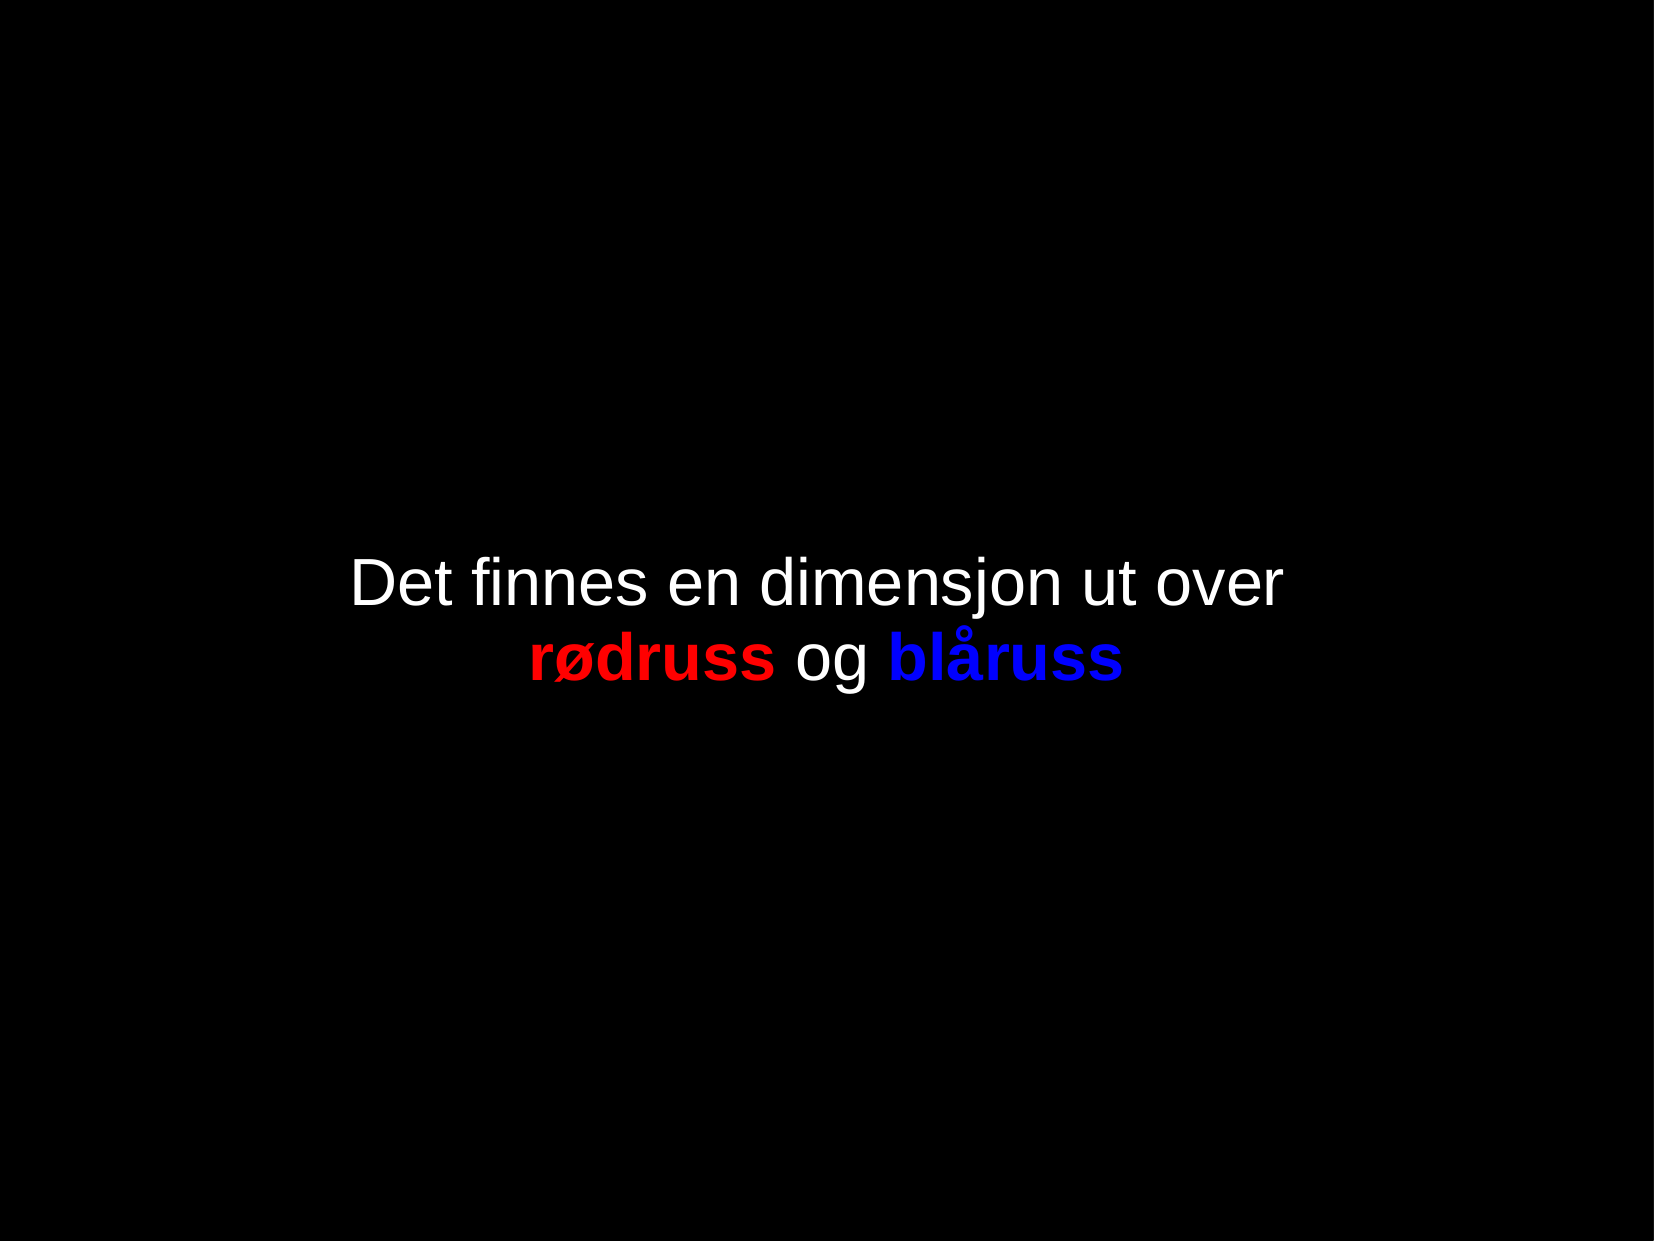

# Det finnes en dimensjon ut over
rødruss og blåruss